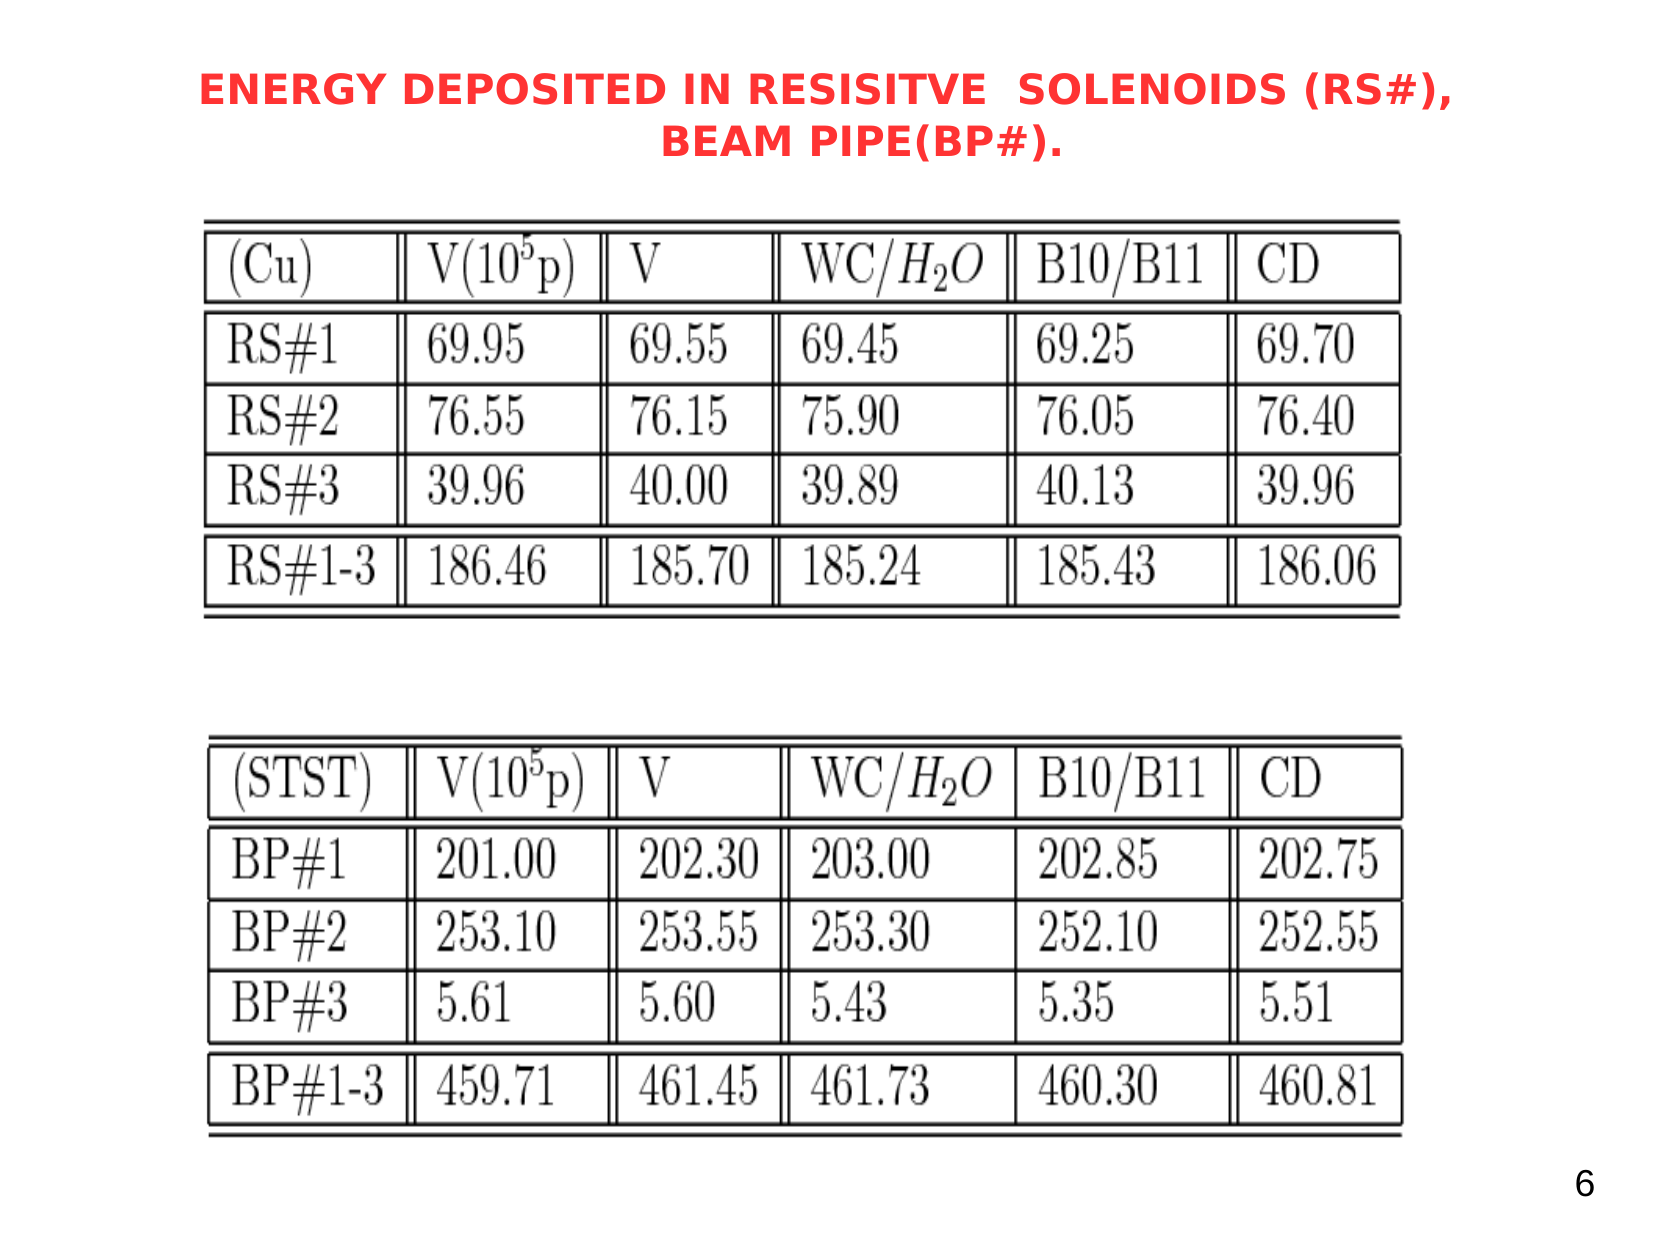

# ENERGY DEPOSITED IN RESISITVE SOLENOIDS (RS#), BEAM PIPE(BP#).
 6